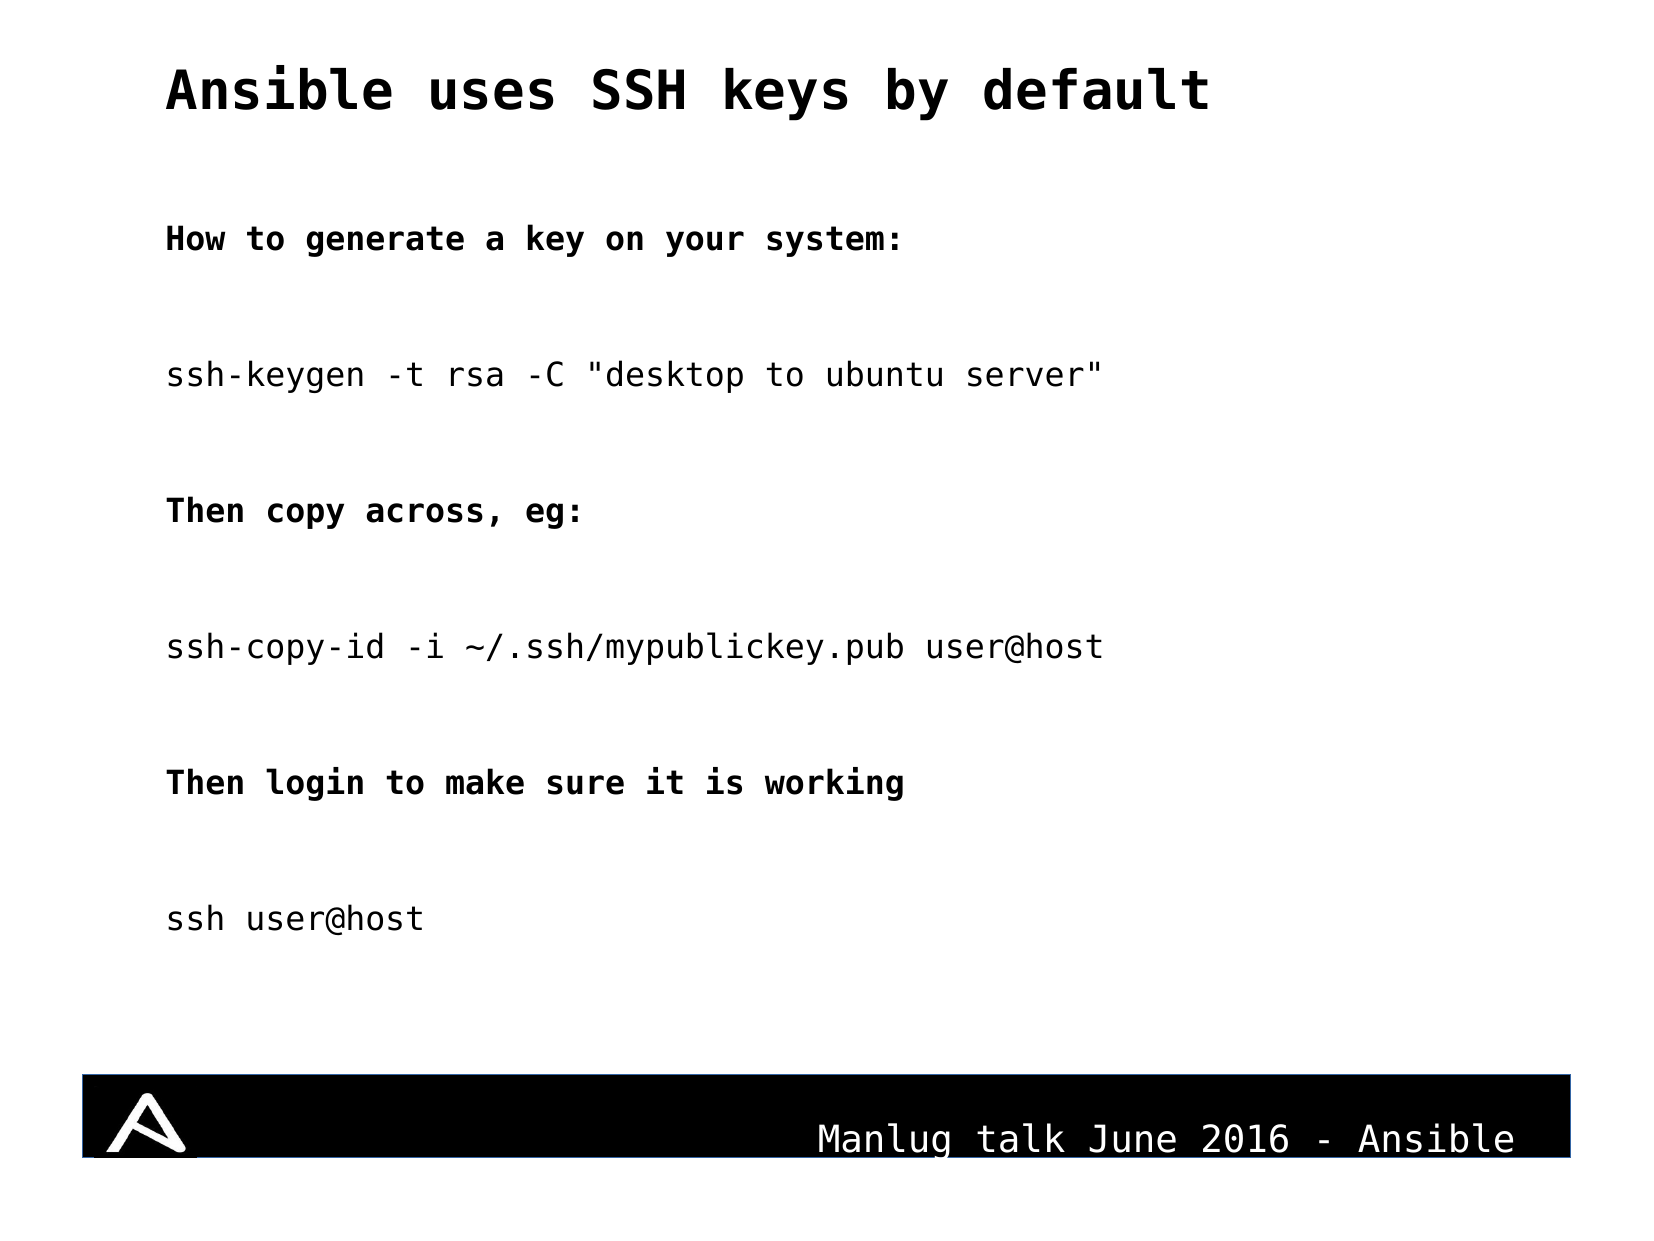

#
Ansible uses SSH keys by default
How to generate a key on your system:
ssh-keygen -t rsa -C "desktop to ubuntu server"
Then copy across, eg:
ssh-copy-id -i ~/.ssh/mypublickey.pub user@host
Then login to make sure it is working
ssh user@host
Manlug talk June 2016 - Ansible